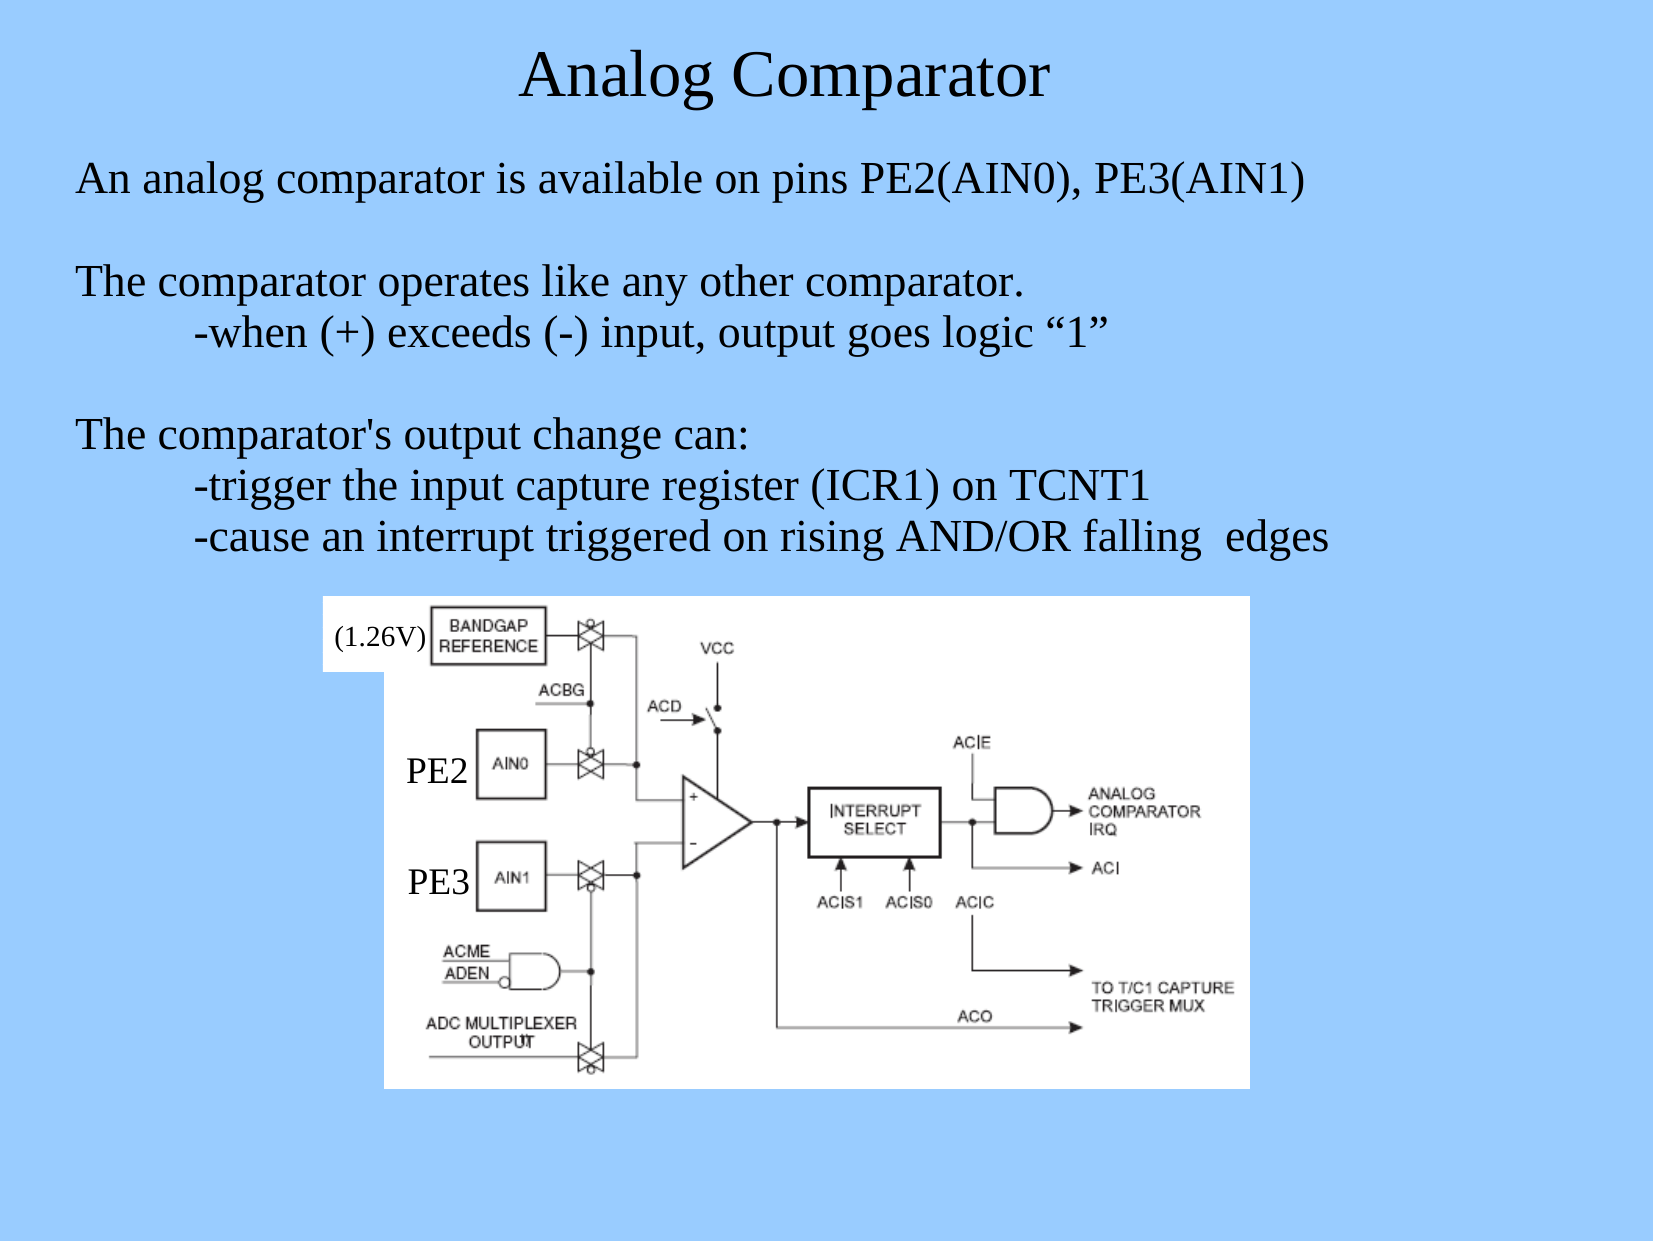

Analog Comparator
An analog comparator is available on pins PE2(AIN0), PE3(AIN1)
The comparator operates like any other comparator.
	-when (+) exceeds (-) input, output goes logic “1”
The comparator's output change can:
	-trigger the input capture register (ICR1) on TCNT1
	-cause an interrupt triggered on rising AND/OR falling edges
(1.26V)
PE2
PE3